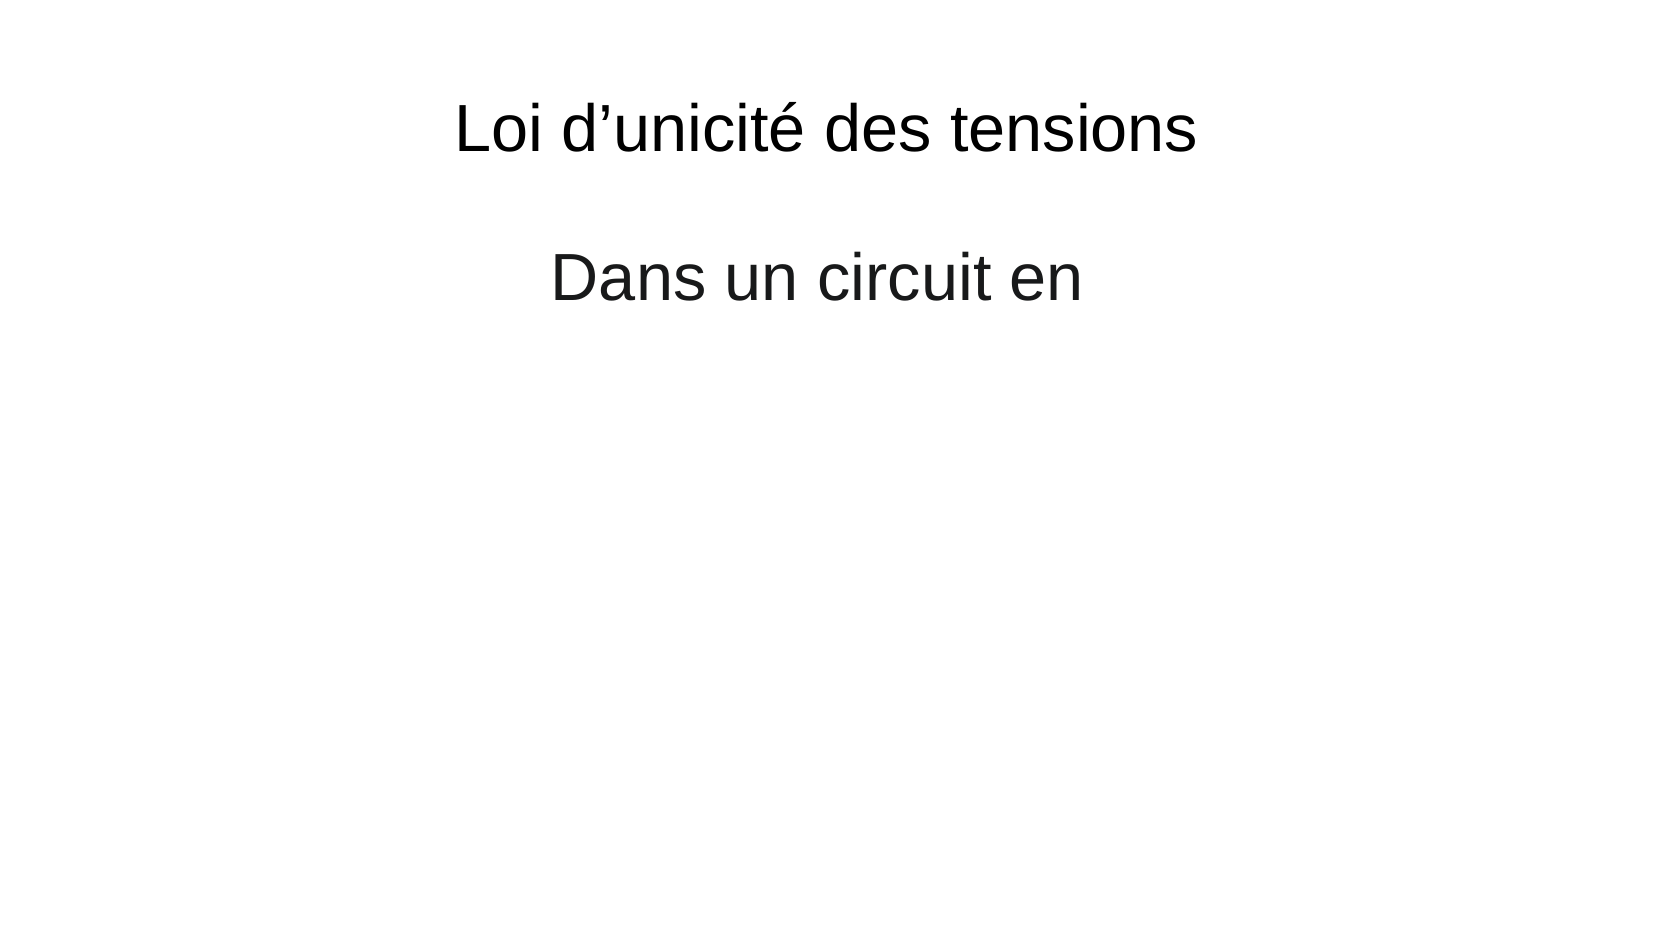

# Loi d’unicité des tensions
Dans un circuit en